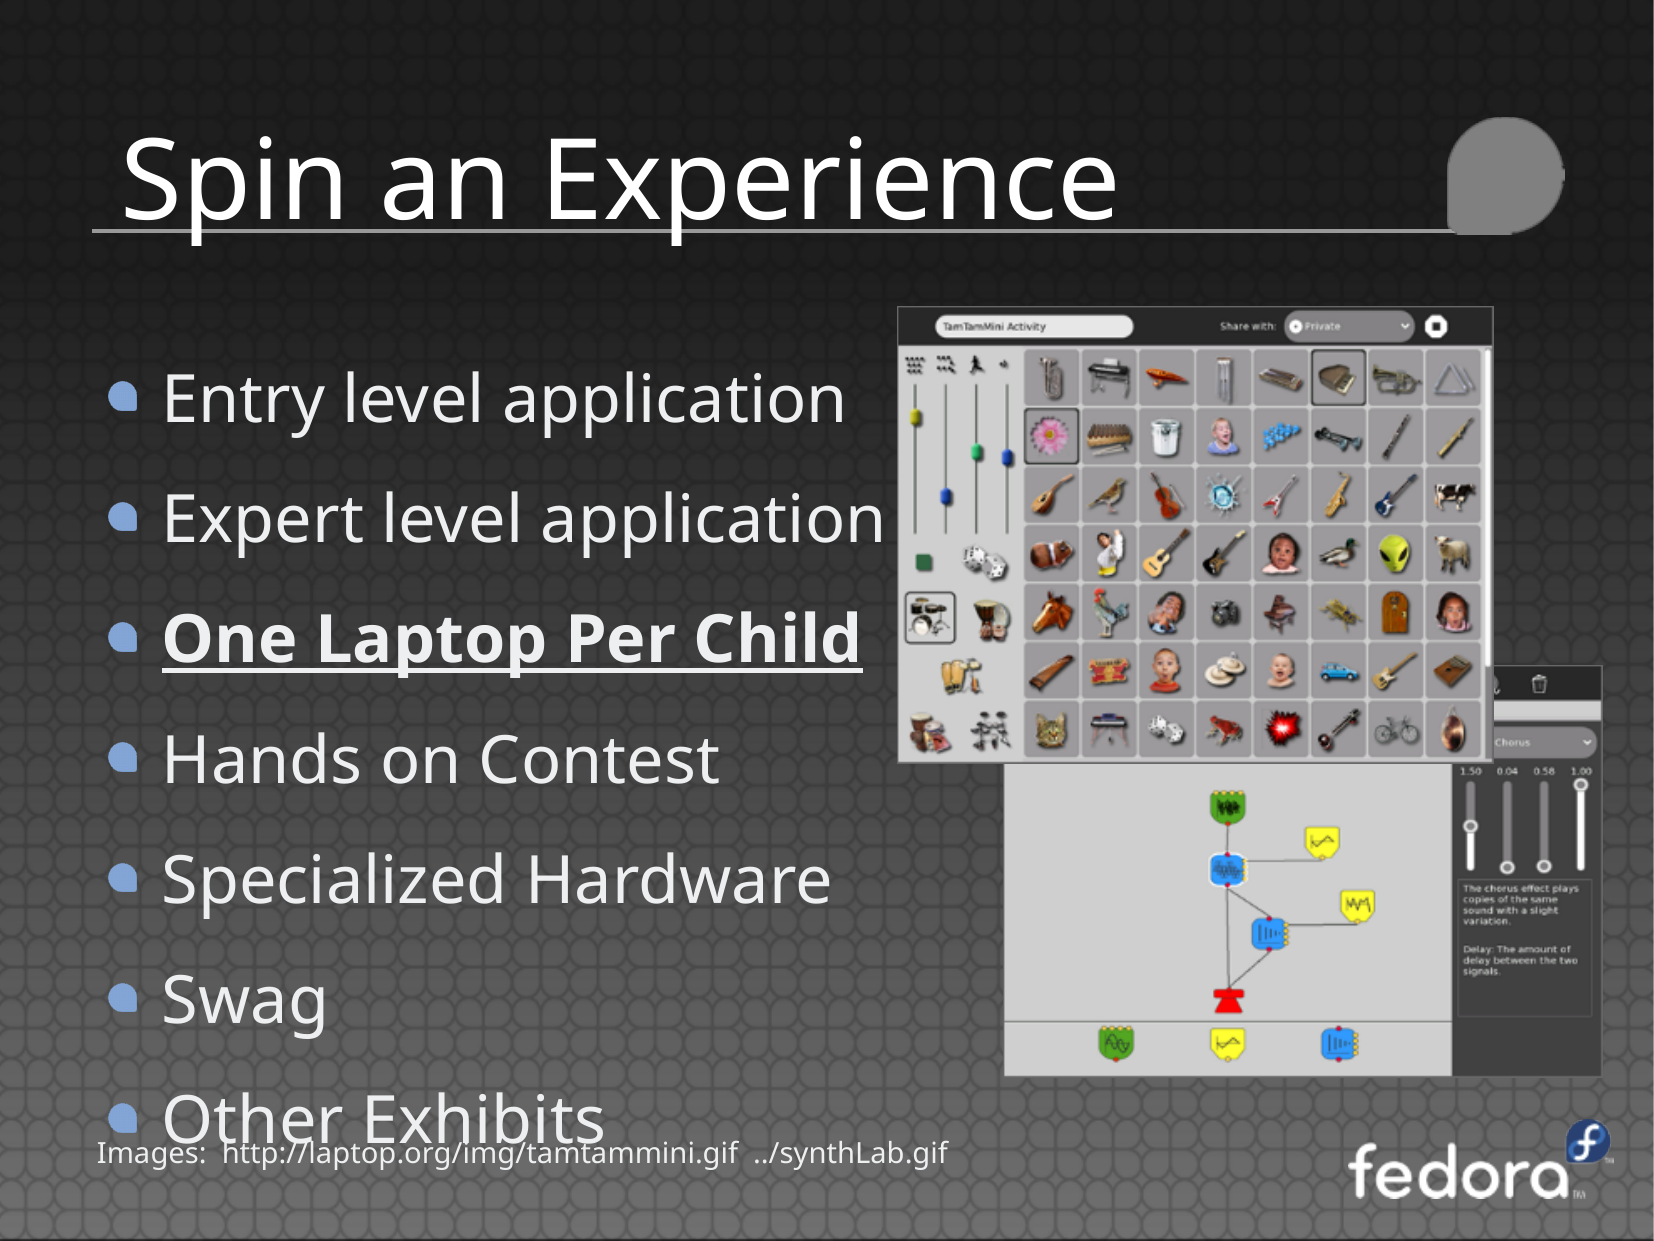

Spin an Experience
# Entry level application
Expert level application
One Laptop Per Child
Hands on Contest
Specialized Hardware
Swag
Other Exhibits
Images: http://laptop.org/img/tamtammini.gif ../synthLab.gif